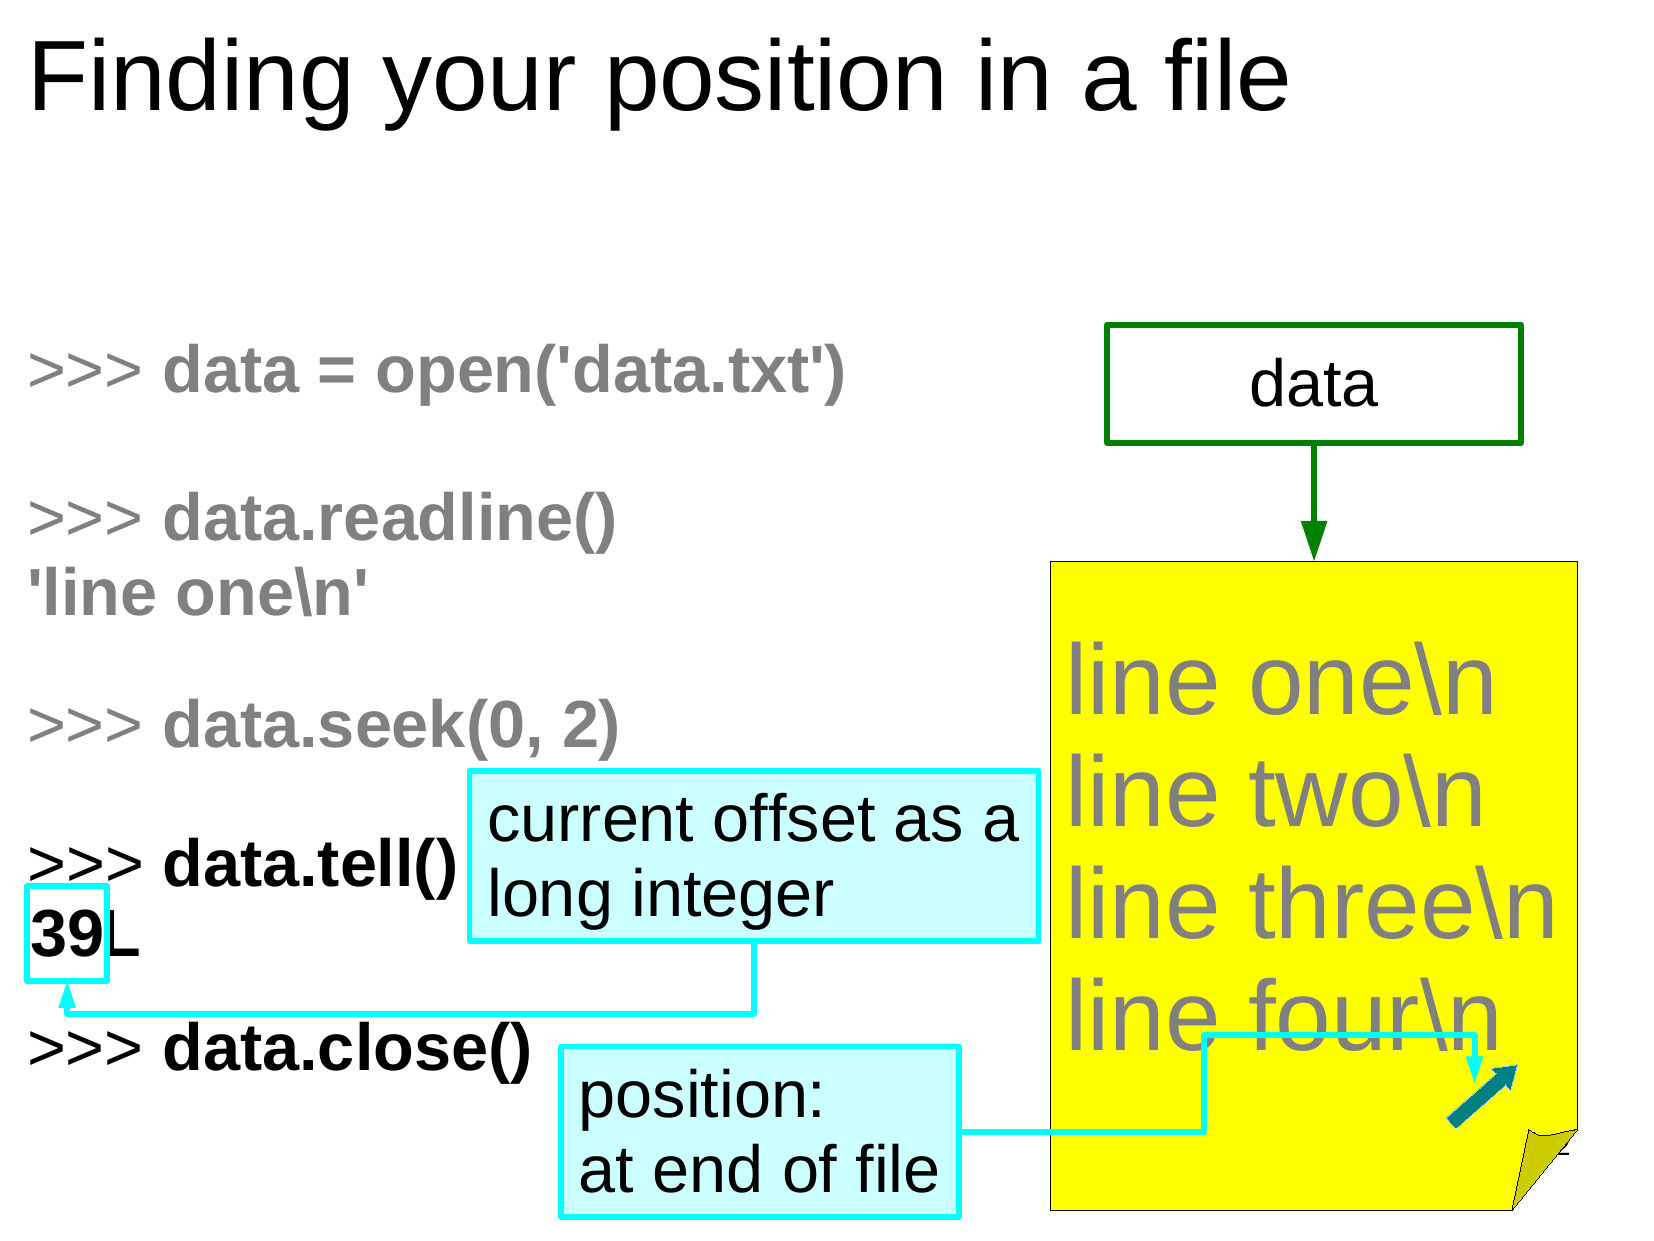

Finding your position in a file
>>> data = open('data.txt')
data
>>> data.readline()
'line one\n'
line one\n
line two\n
line three\n
line four\n
>>> data.seek(0, 2)
current offset as a
long integer
>>> data.tell()
39
L
>>> data.close()
position:
at end of file
52